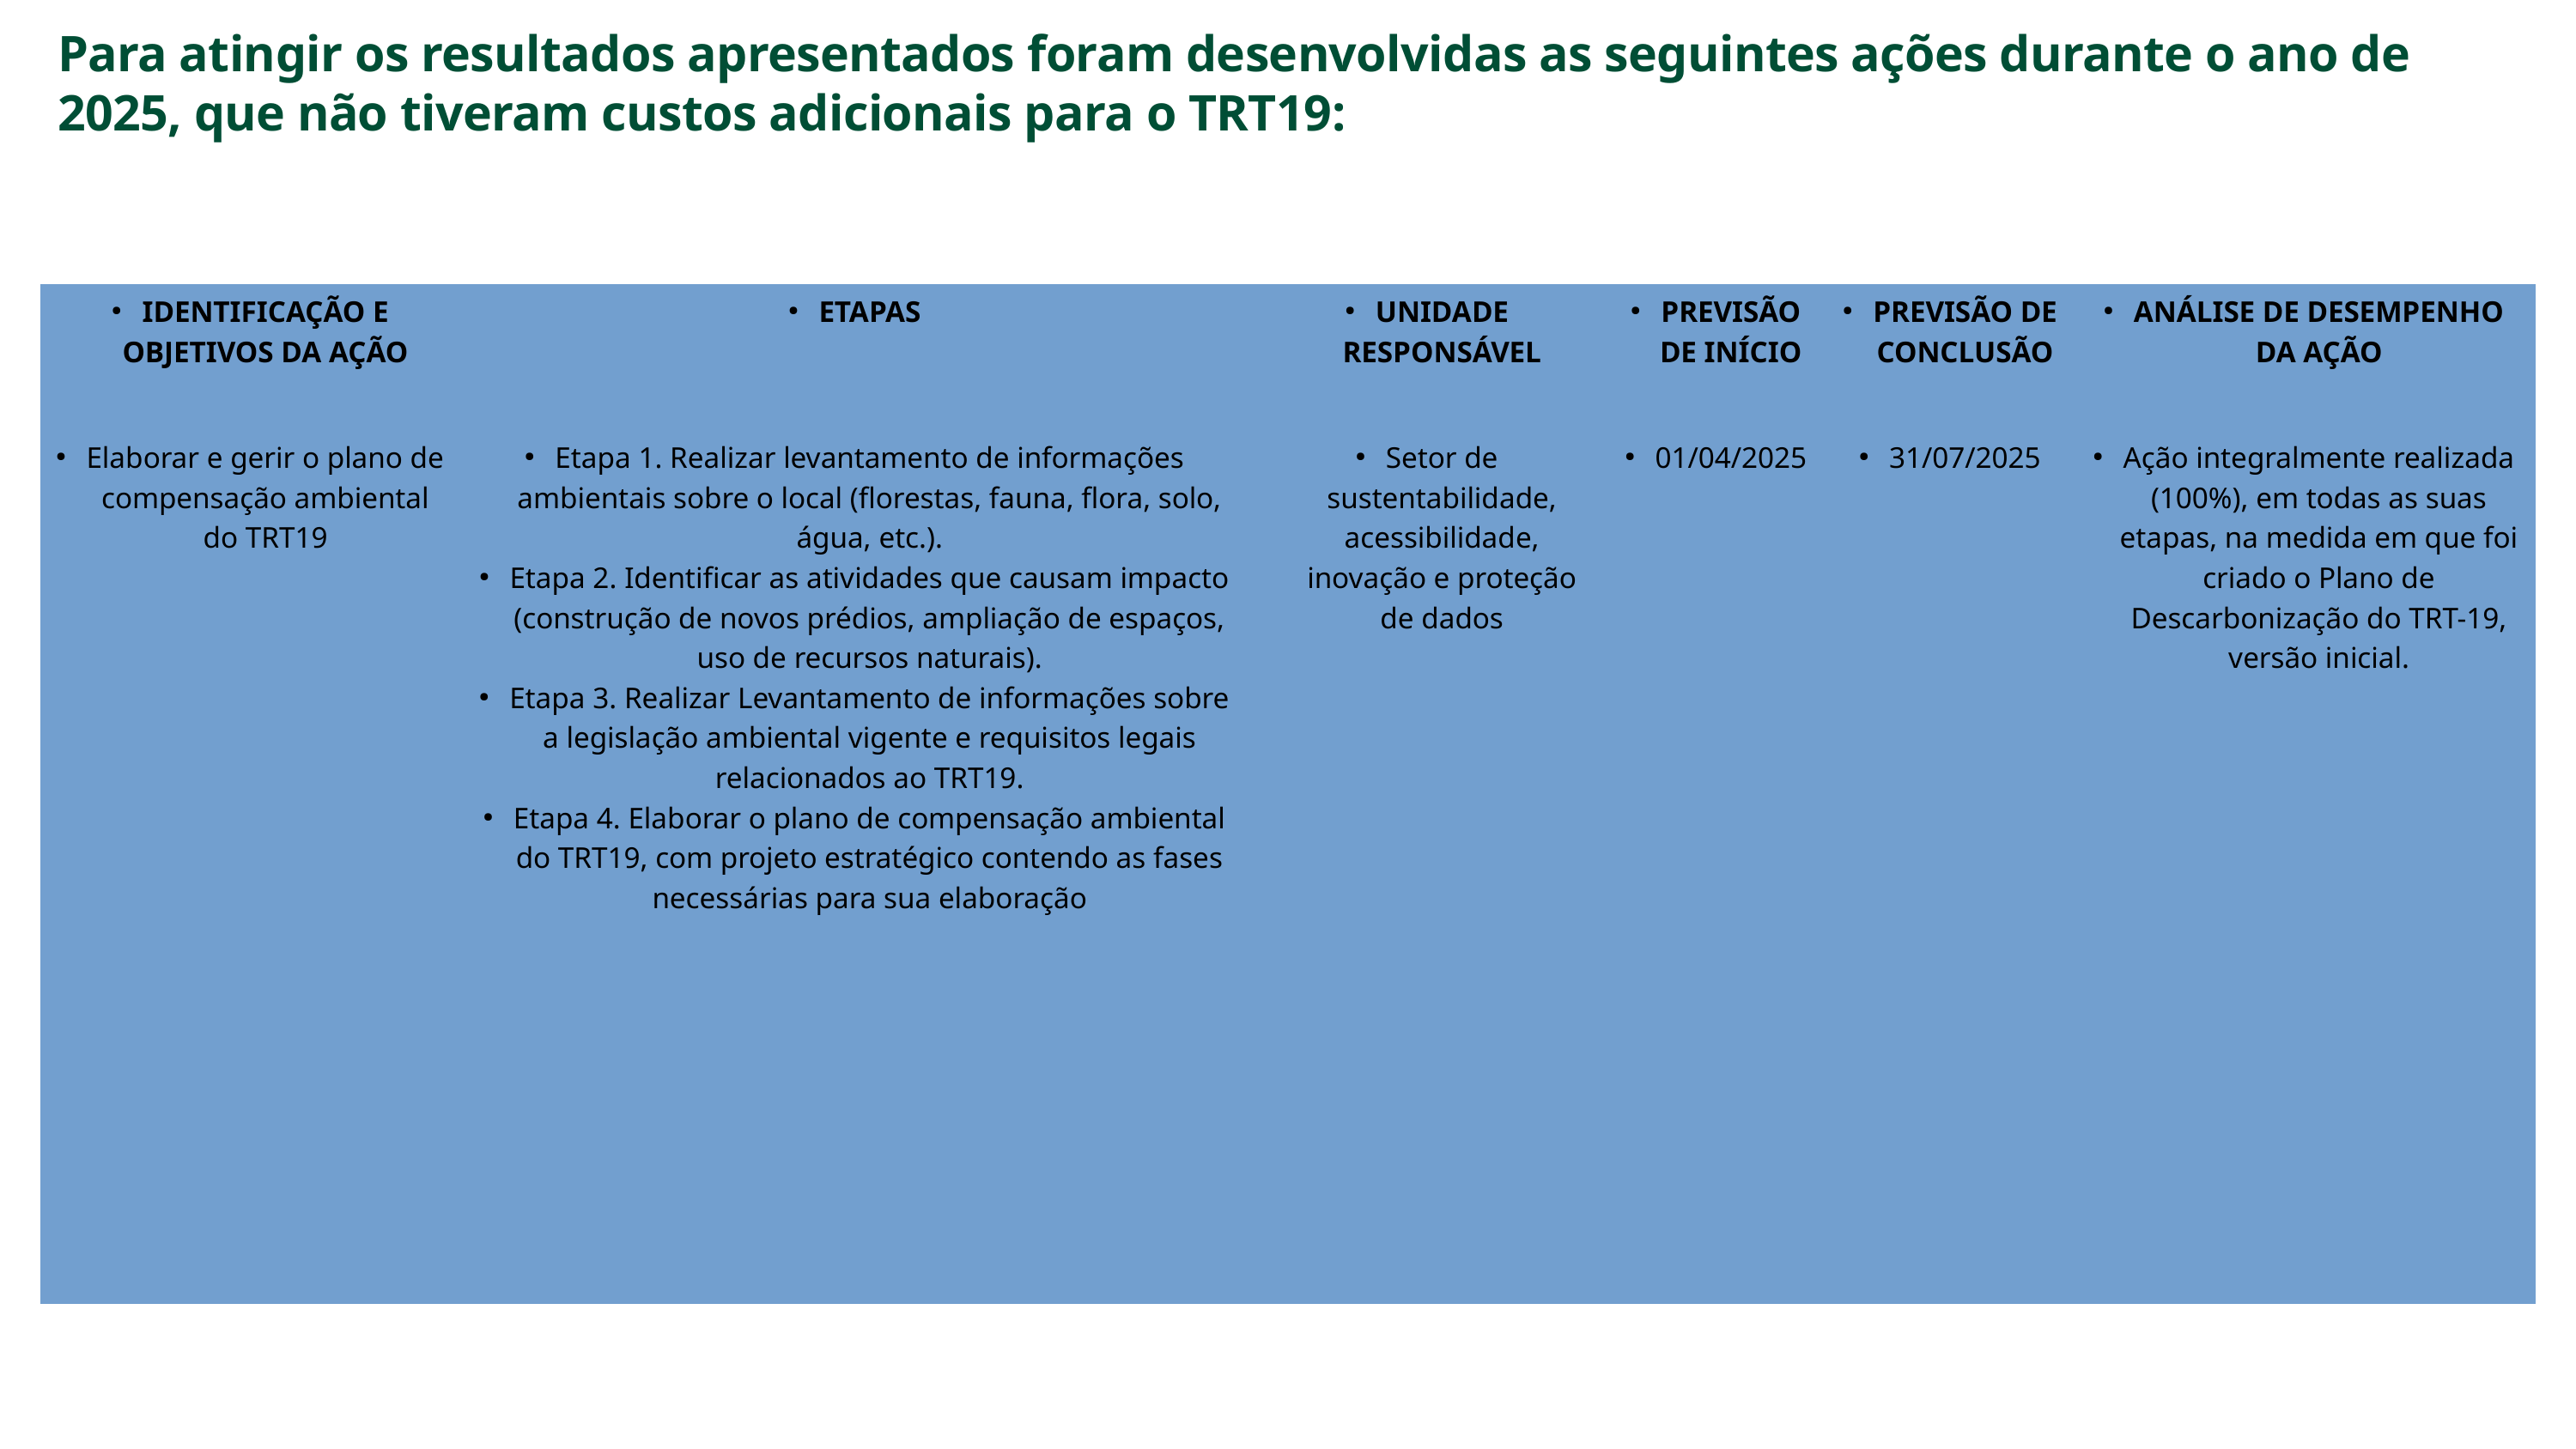

Para atingir os resultados apresentados foram desenvolvidas as seguintes ações durante o ano de 2025, que não tiveram custos adicionais para o TRT19:
| IDENTIFICAÇÃO E OBJETIVOS DA AÇÃO | ETAPAS | UNIDADE RESPONSÁVEL | PREVISÃO DE INÍCIO | PREVISÃO DE CONCLUSÃO | ANÁLISE DE DESEMPENHO DA AÇÃO |
| --- | --- | --- | --- | --- | --- |
| Elaborar e gerir o plano de compensação ambiental do TRT19 | Etapa 1. Realizar levantamento de informações ambientais sobre o local (florestas, fauna, flora, solo, água, etc.). Etapa 2. Identificar as atividades que causam impacto (construção de novos prédios, ampliação de espaços, uso de recursos naturais). Etapa 3. Realizar Levantamento de informações sobre a legislação ambiental vigente e requisitos legais relacionados ao TRT19. Etapa 4. Elaborar o plano de compensação ambiental do TRT19, com projeto estratégico contendo as fases necessárias para sua elaboração | Setor de sustentabilidade, acessibilidade, inovação e proteção de dados | 01/04/2025 | 31/07/2025 | Ação integralmente realizada (100%), em todas as suas etapas, na medida em que foi criado o Plano de Descarbonização do TRT-19, versão inicial. |